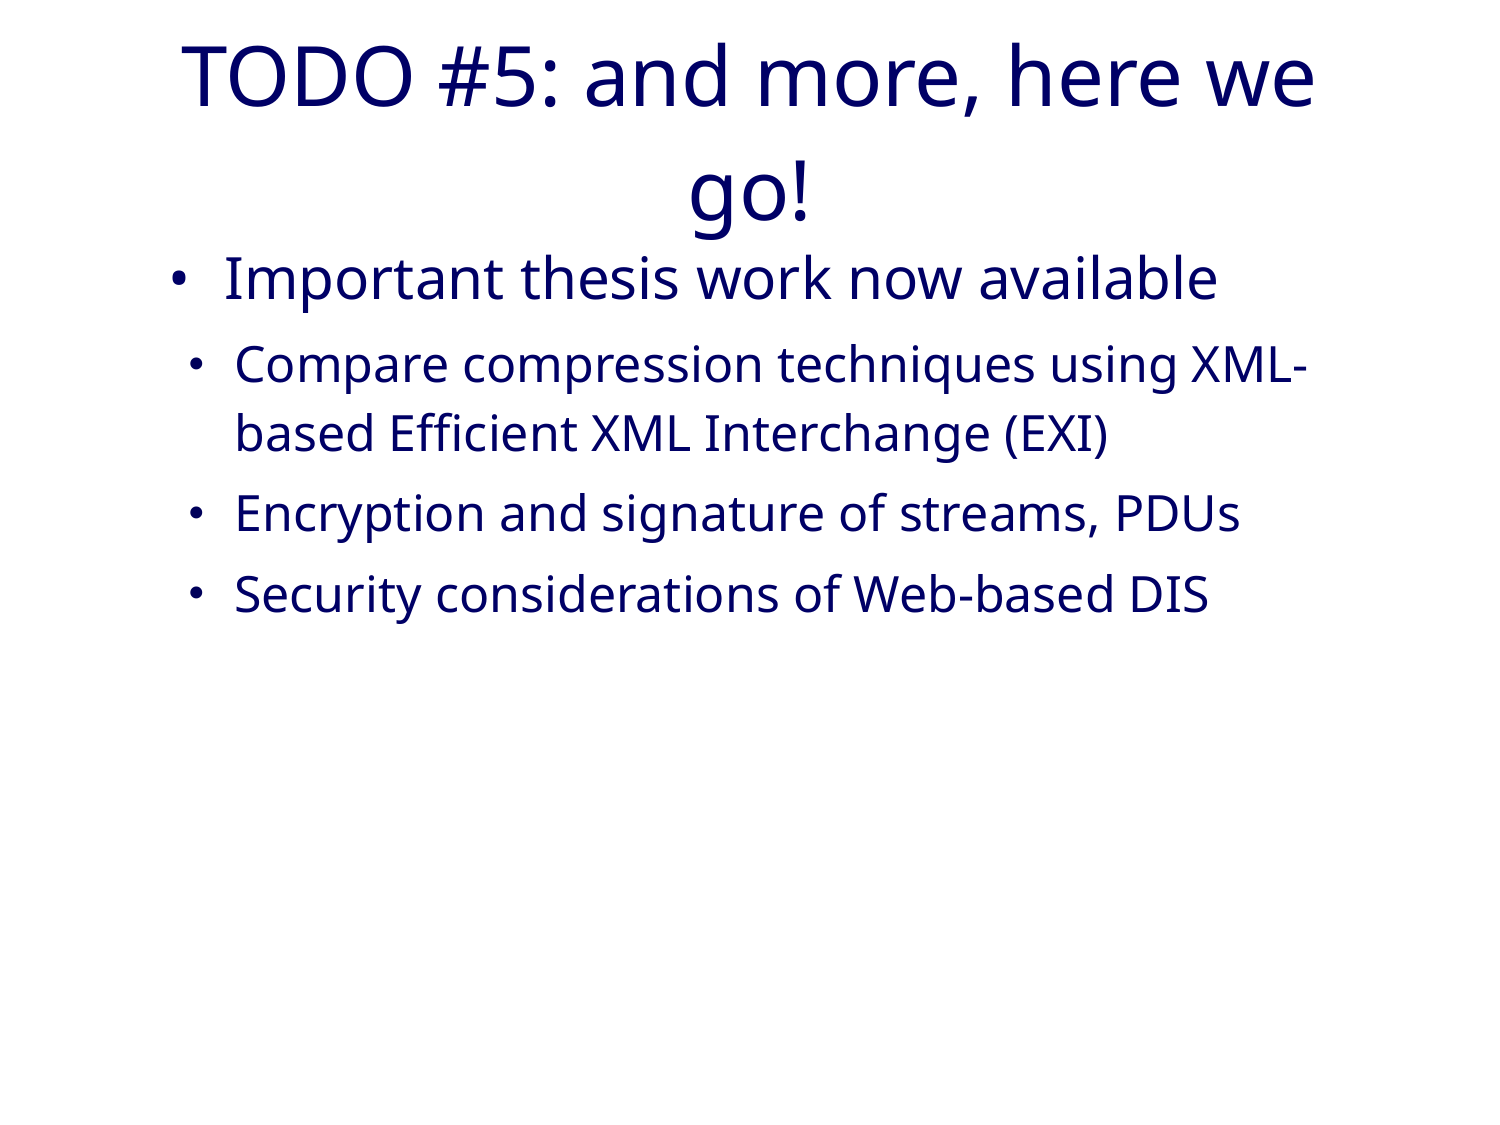

# TODO #5: and more, here we go!
Important thesis work now available
Compare compression techniques using XML-based Efficient XML Interchange (EXI)
Encryption and signature of streams, PDUs
Security considerations of Web-based DIS